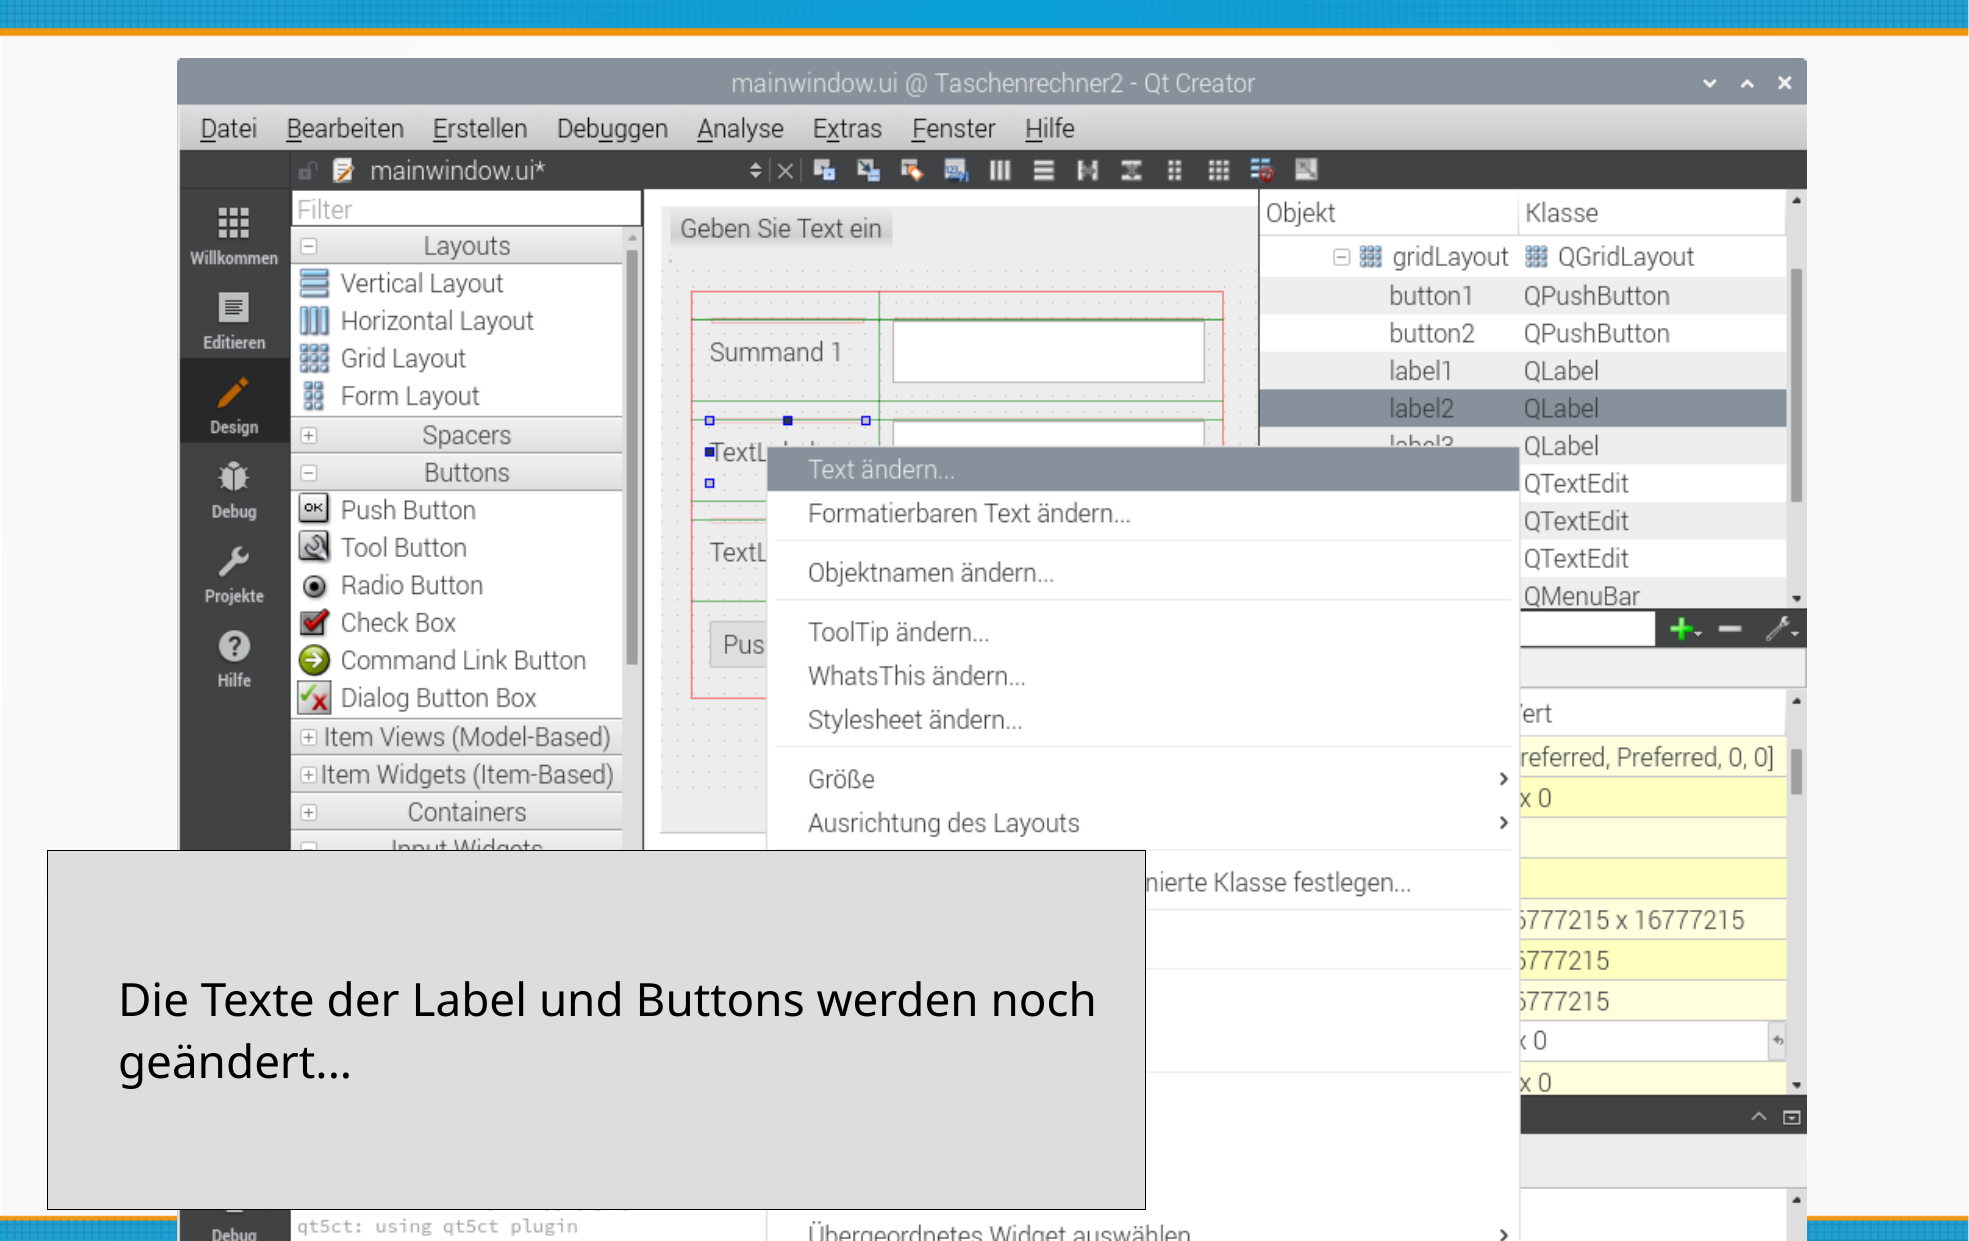

Die Texte der Label und Buttons werden noch geändert...